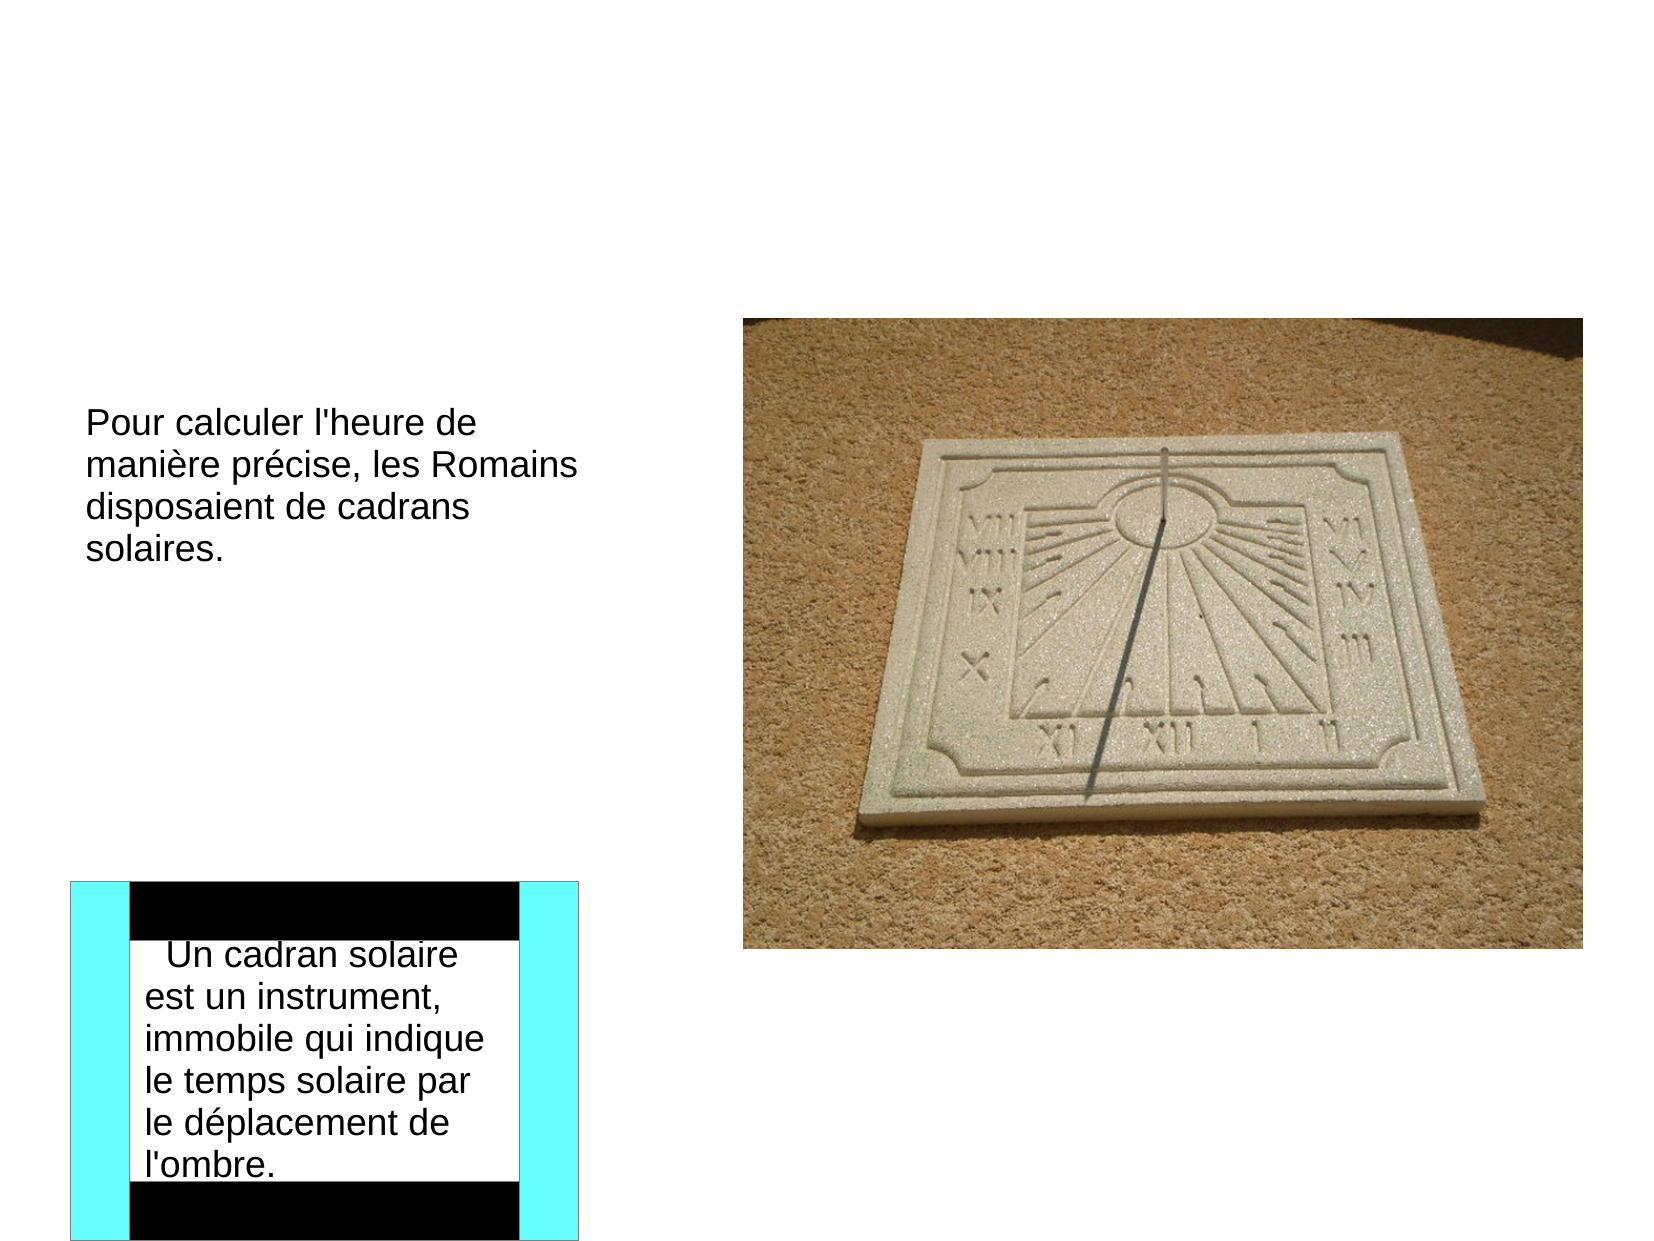

Pour calculer l'heure de manière précise, les Romains disposaient de cadrans solaires.
 Un cadran solaire est un instrument, immobile qui indique le temps solaire par le déplacement de l'ombre.